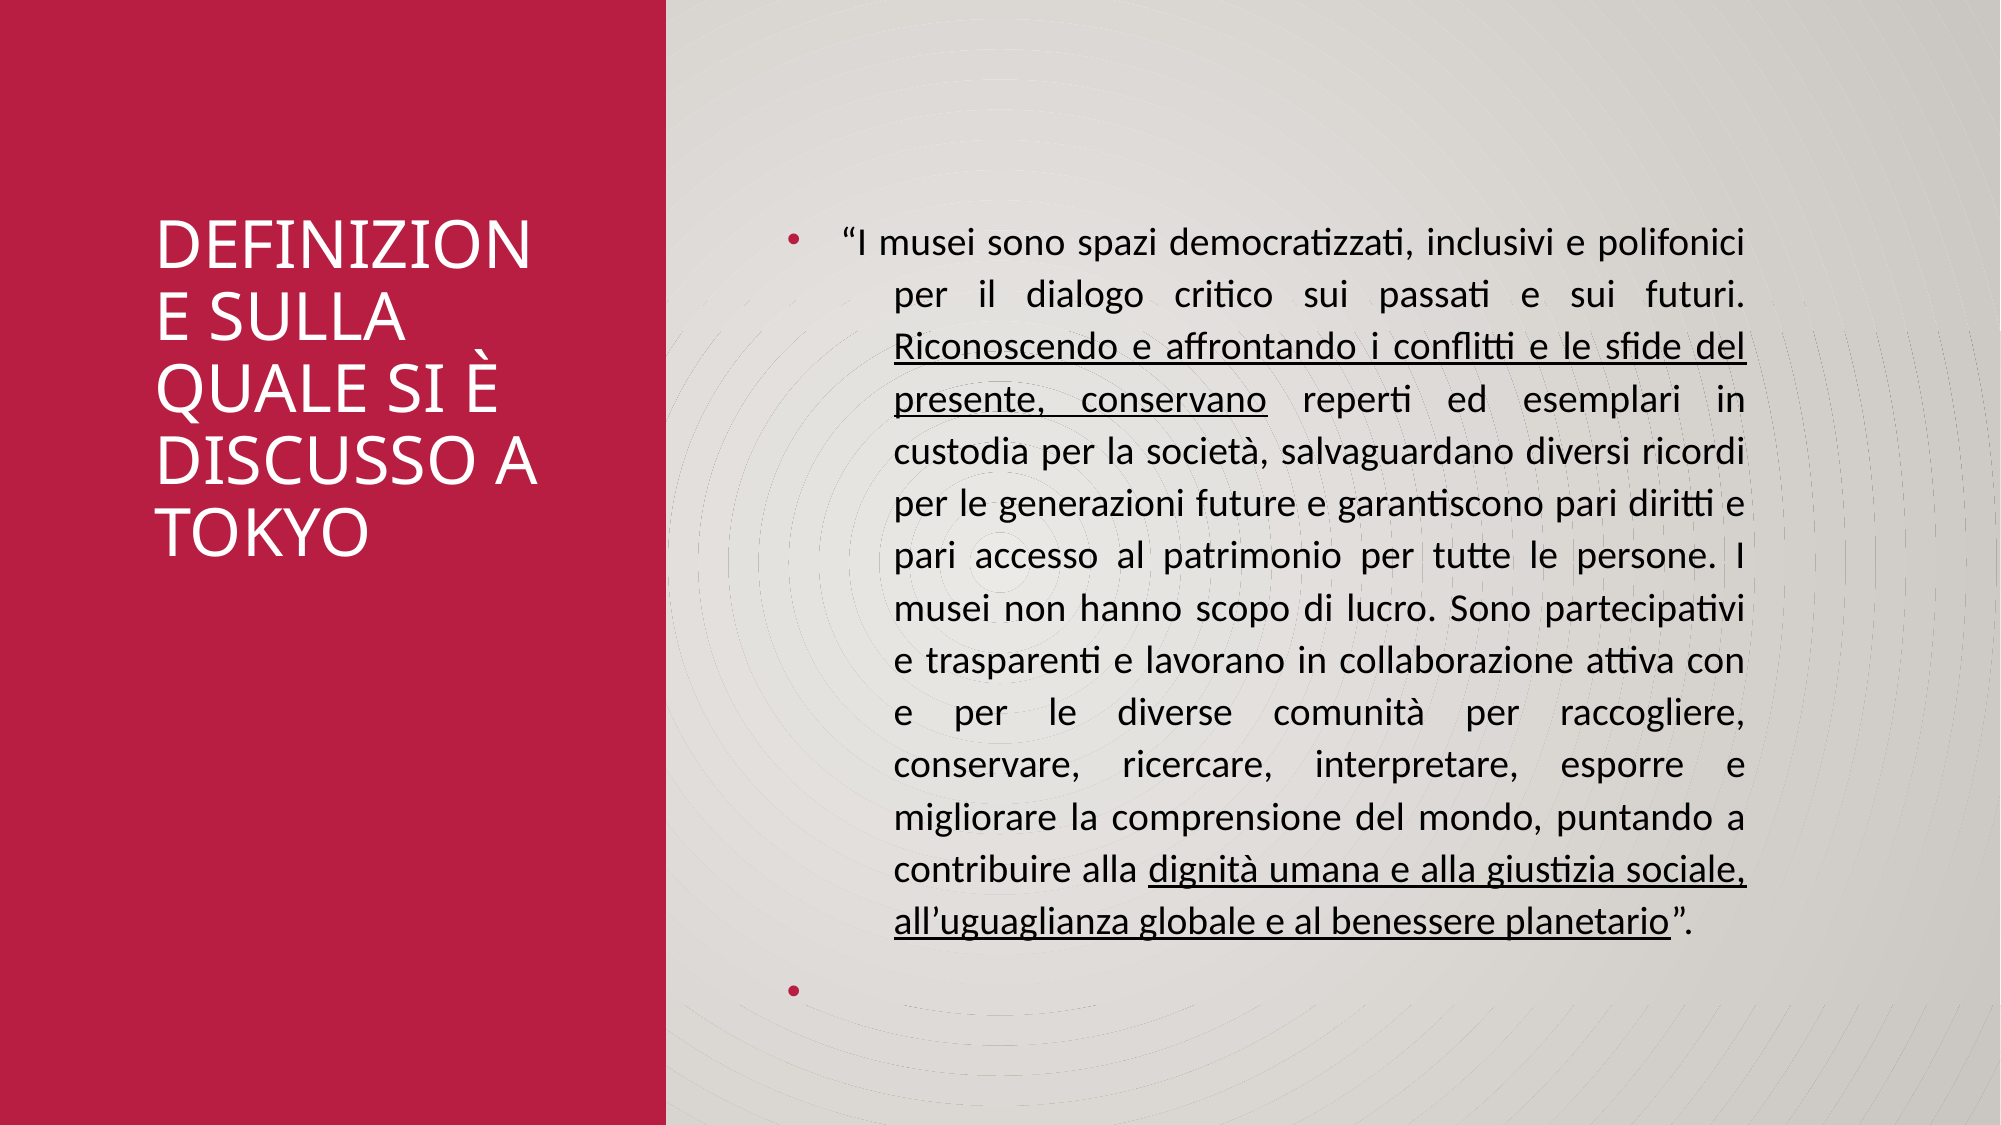

# Definizione sulla quale si è discusso a TOKYo
“I musei sono spazi democratizzati, inclusivi e polifonici per il dialogo critico sui passati e sui futuri. Riconoscendo e affrontando i conflitti e le sfide del presente, conservano reperti ed esemplari in custodia per la società, salvaguardano diversi ricordi per le generazioni future e garantiscono pari diritti e pari accesso al patrimonio per tutte le persone. I musei non hanno scopo di lucro. Sono partecipativi e trasparenti e lavorano in collaborazione attiva con e per le diverse comunità per raccogliere, conservare, ricercare, interpretare, esporre e migliorare la comprensione del mondo, puntando a contribuire alla dignità umana e alla giustizia sociale, all’uguaglianza globale e al benessere planetario”.